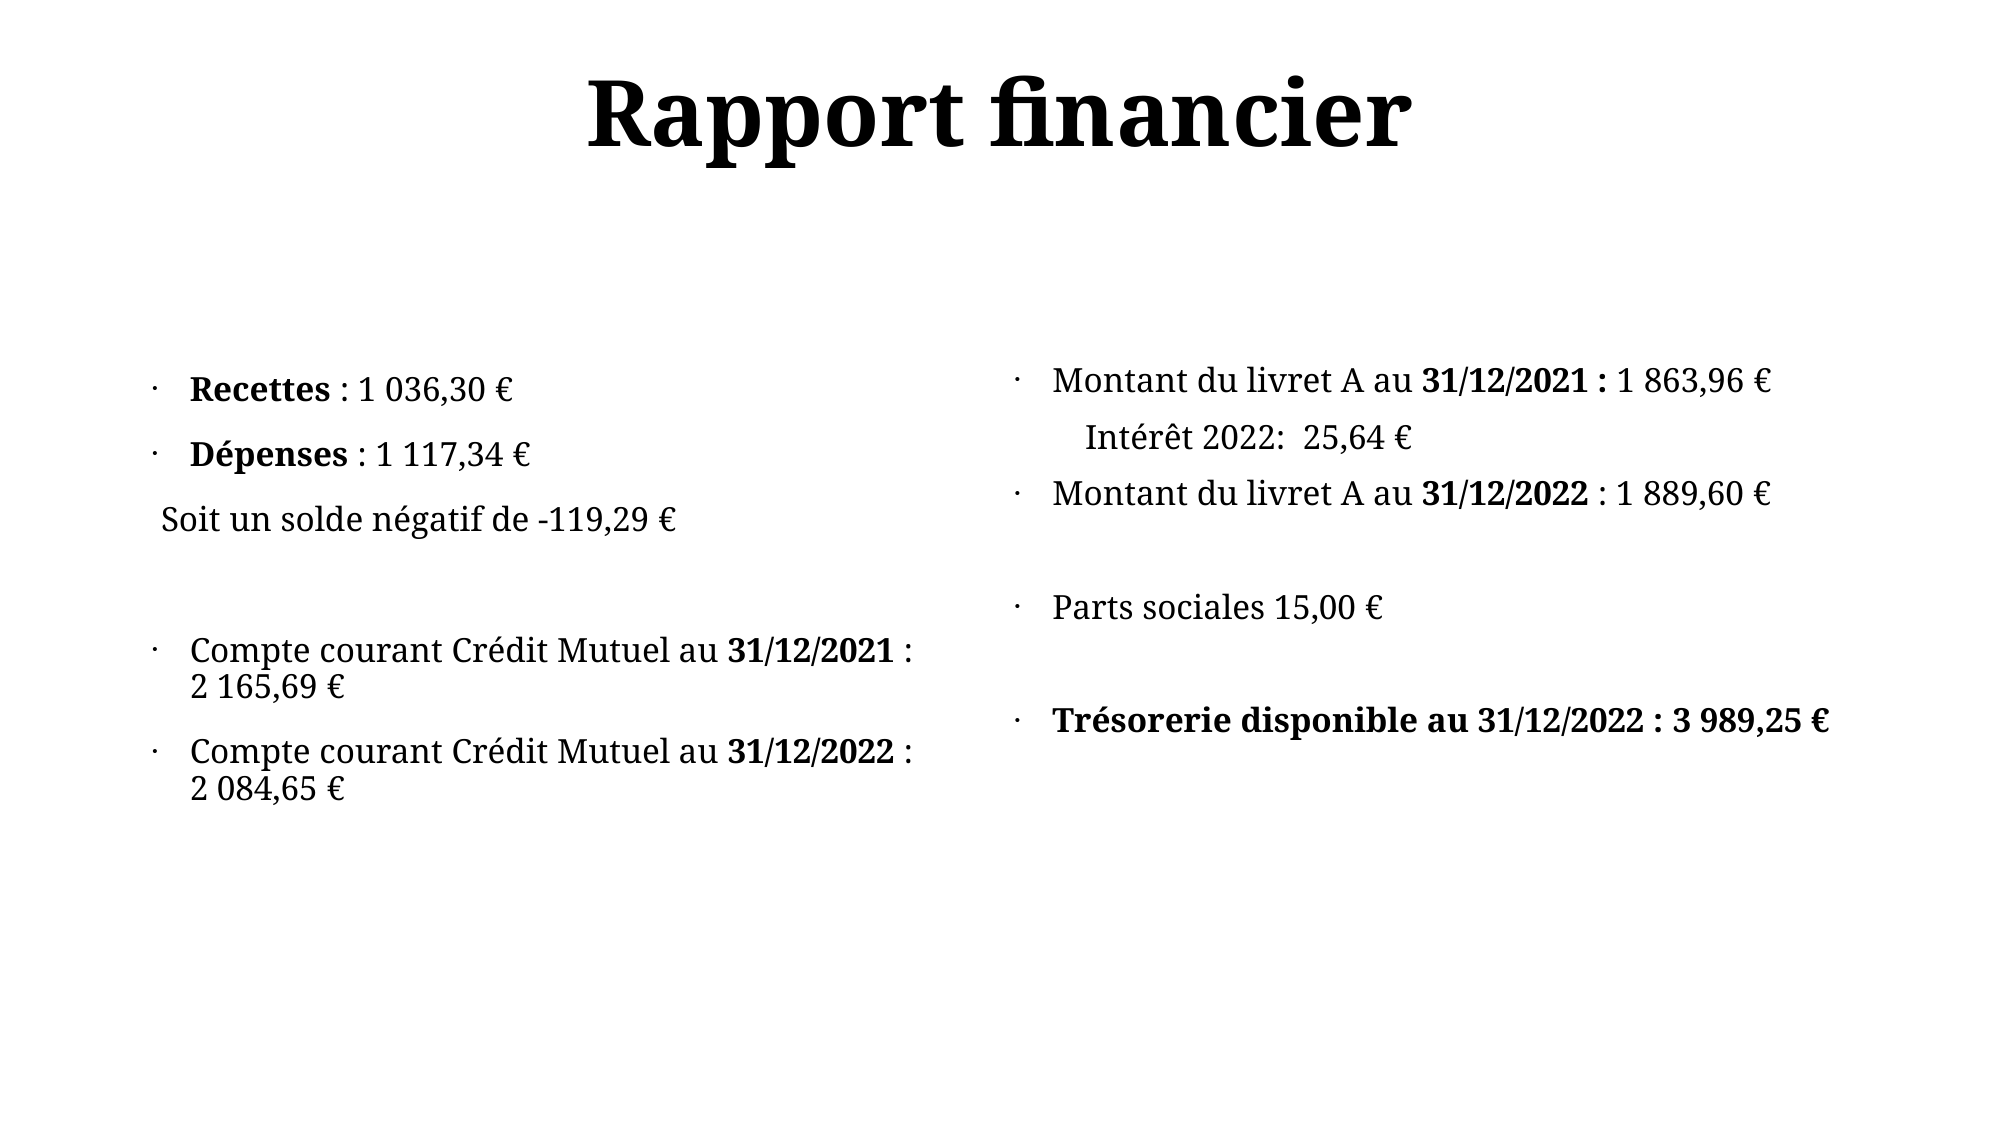

# Rapport financier
Recettes : 1 036,30 €
Dépenses : 1 117,34 €
 Soit un solde négatif de -119,29 €
Compte courant Crédit Mutuel au 31/12/2021 : 2 165,69 €
Compte courant Crédit Mutuel au 31/12/2022 : 2 084,65 €
Montant du livret A au 31/12/2021 : 1 863,96 €
 Intérêt 2022: 25,64 €
Montant du livret A au 31/12/2022 : 1 889,60 €
Parts sociales 15,00 €
Trésorerie disponible au 31/12/2022 : 3 989,25 €